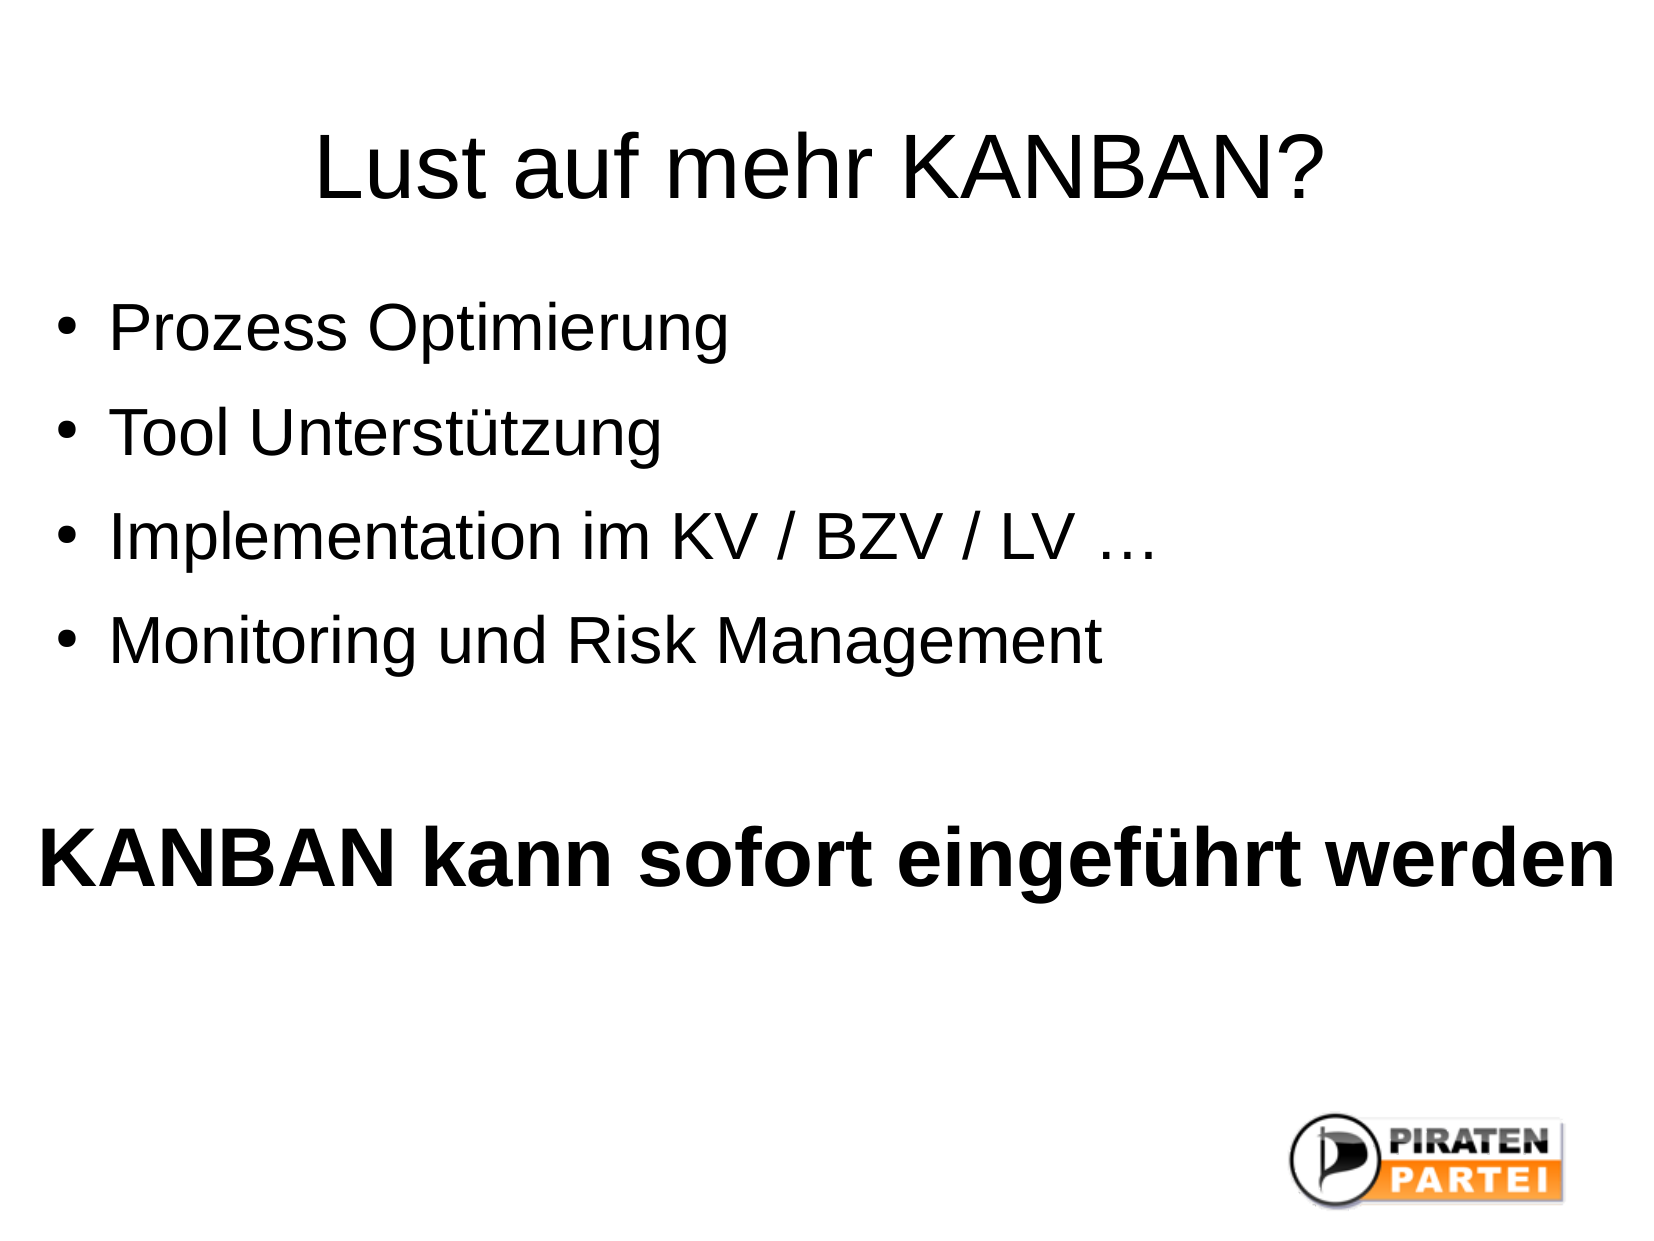

# Lust auf mehr KANBAN?
Prozess Optimierung
Tool Unterstützung
Implementation im KV / BZV / LV …
Monitoring und Risk Management
KANBAN kann sofort eingeführt werden